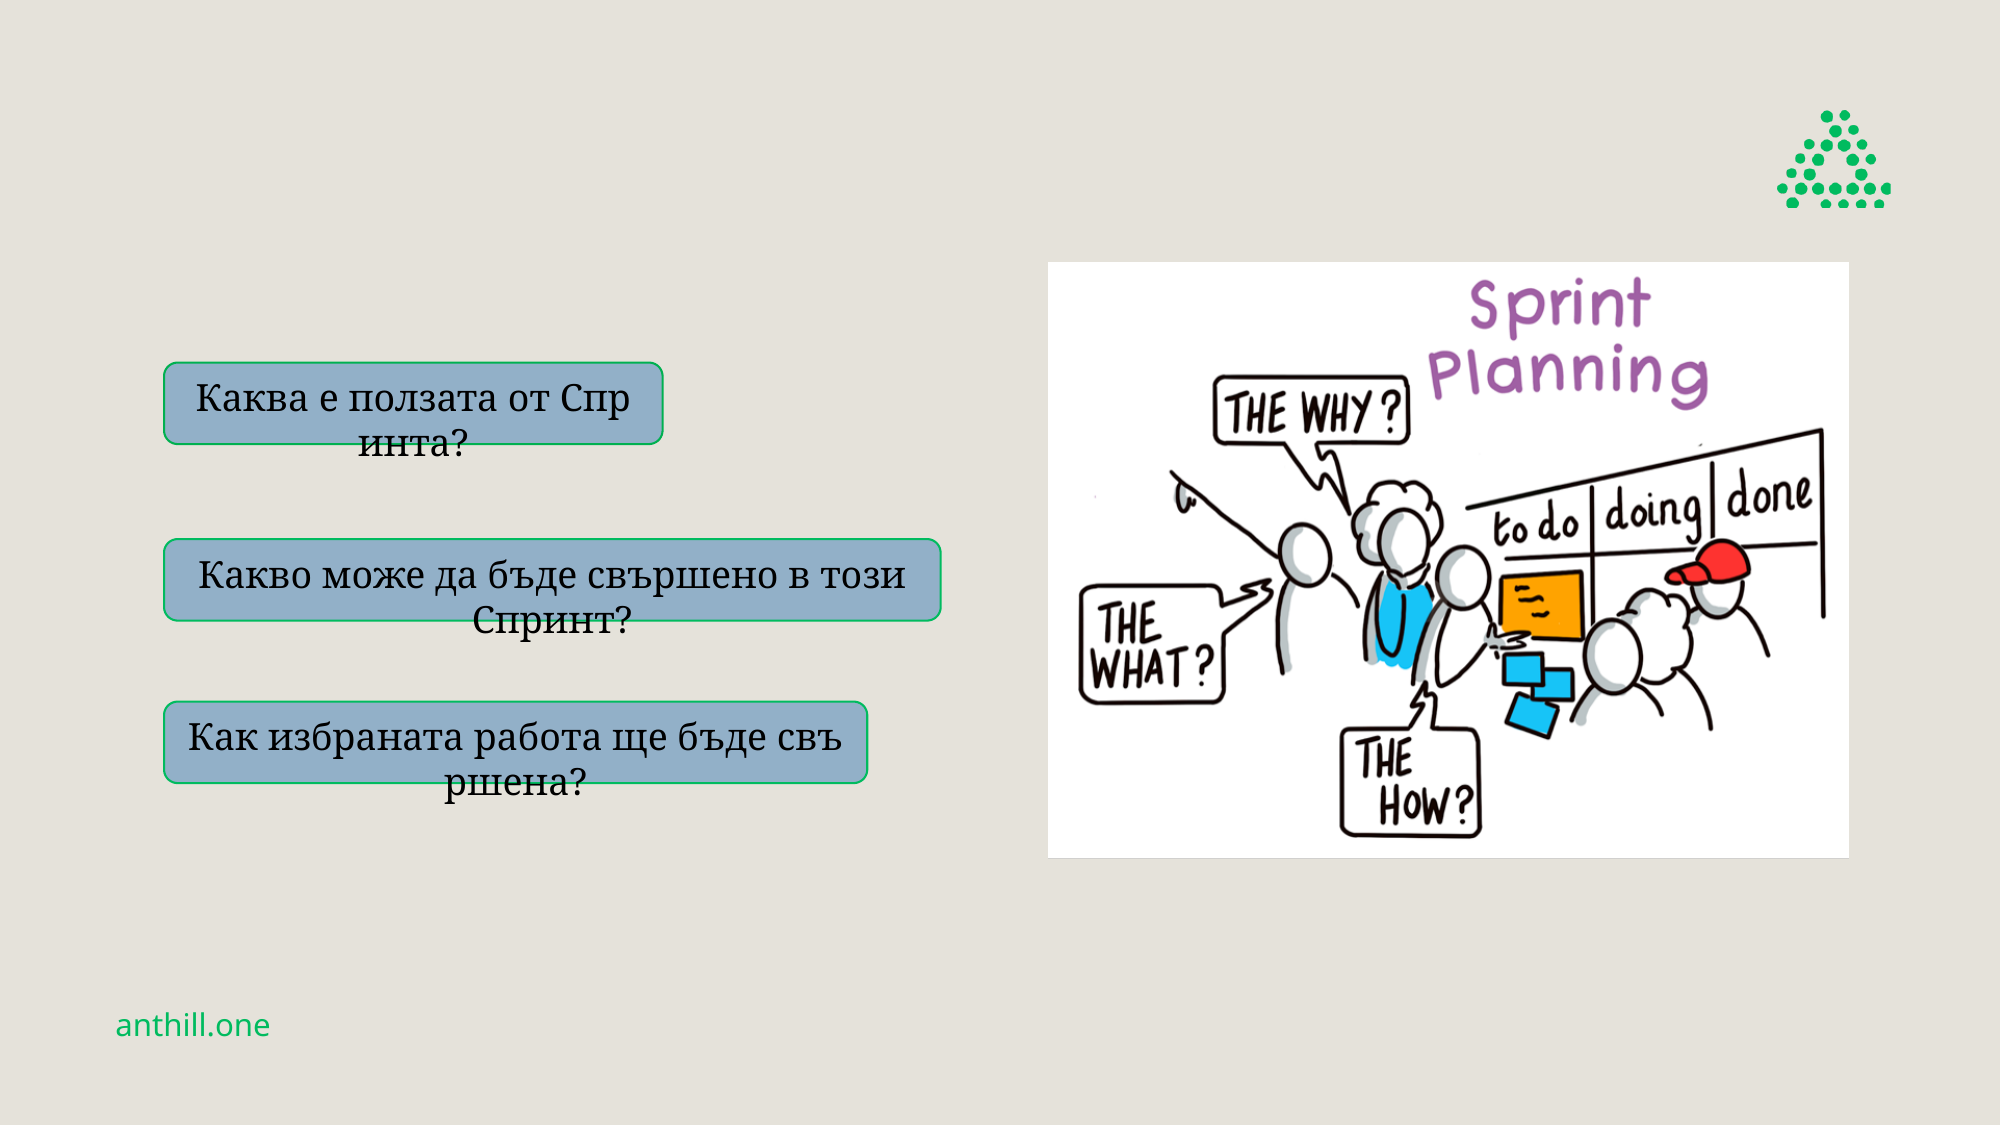

Каква е ползата от Спринта?
Какво може да бъде свършено в този Спринт?
Как избраната работа ще бъде свършена?